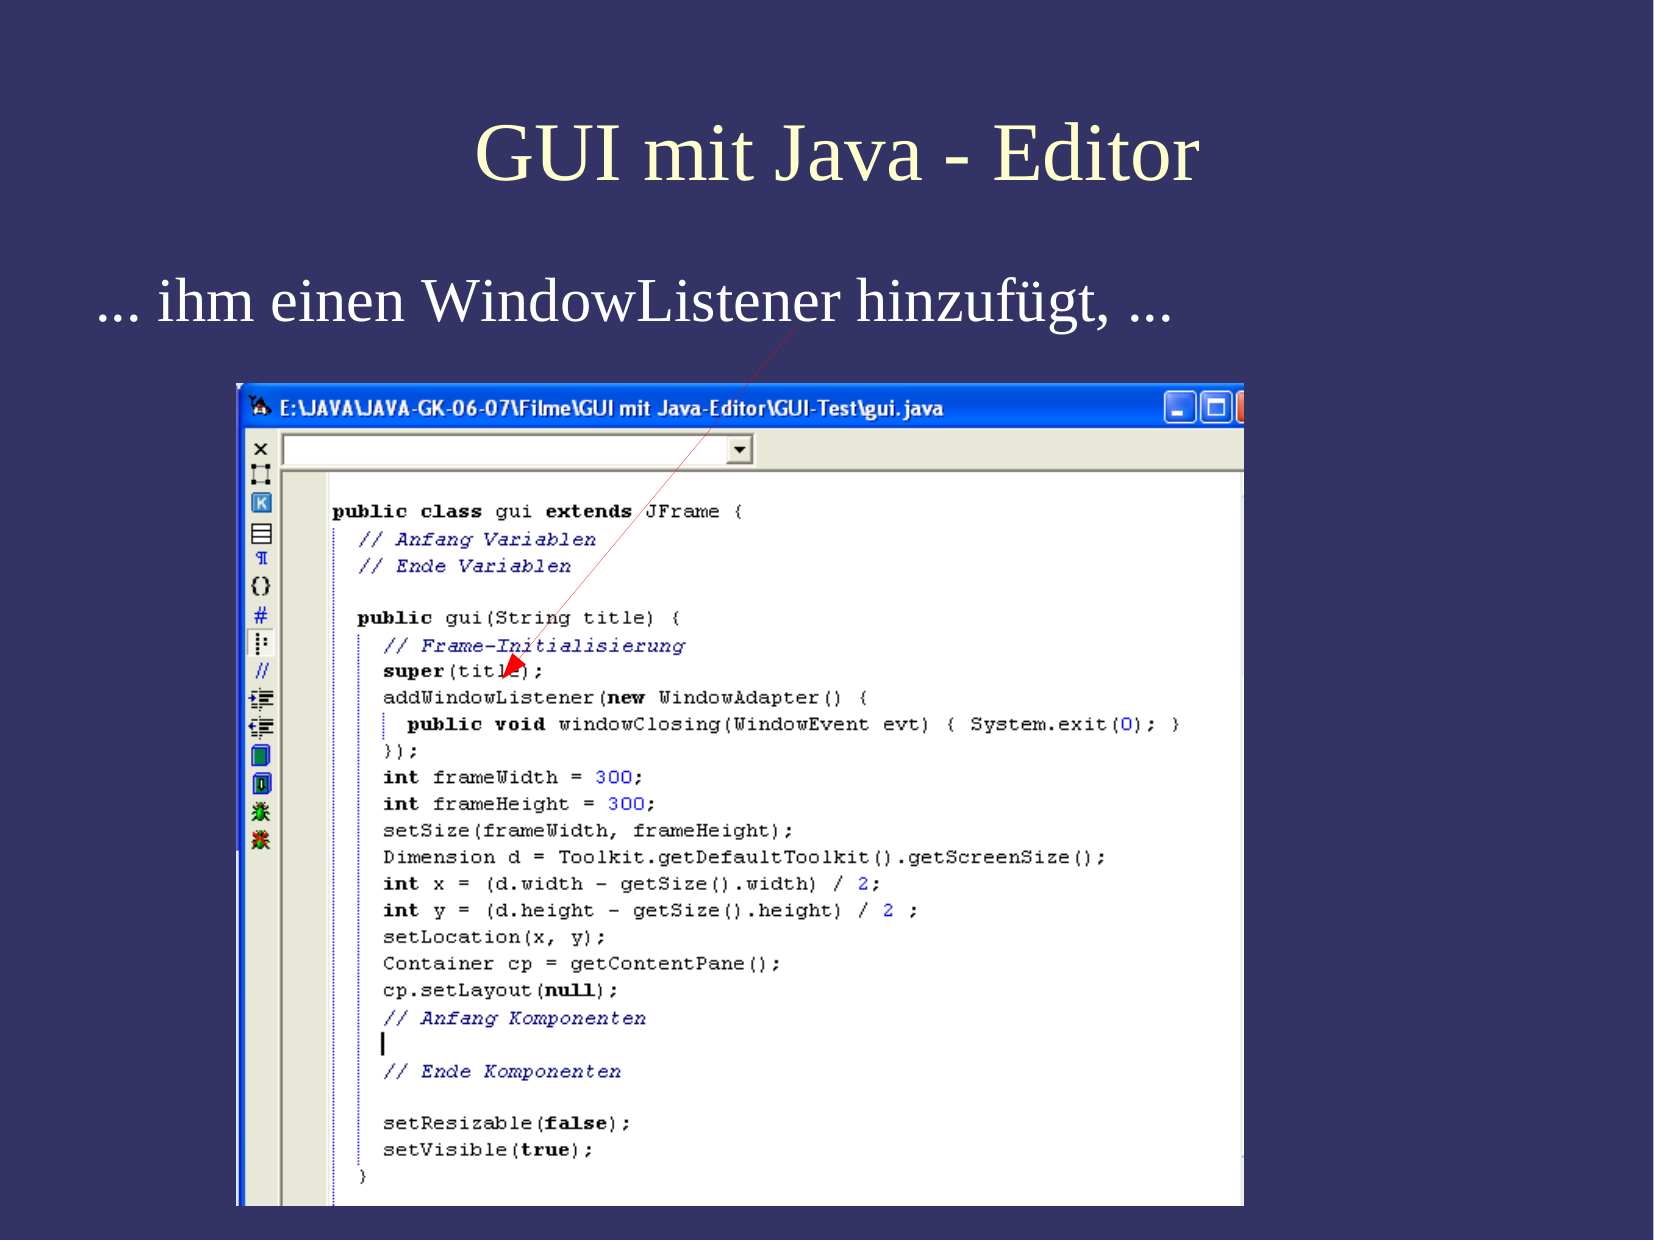

# GUI mit Java - Editor
... ihm einen WindowListener hinzufügt, ...